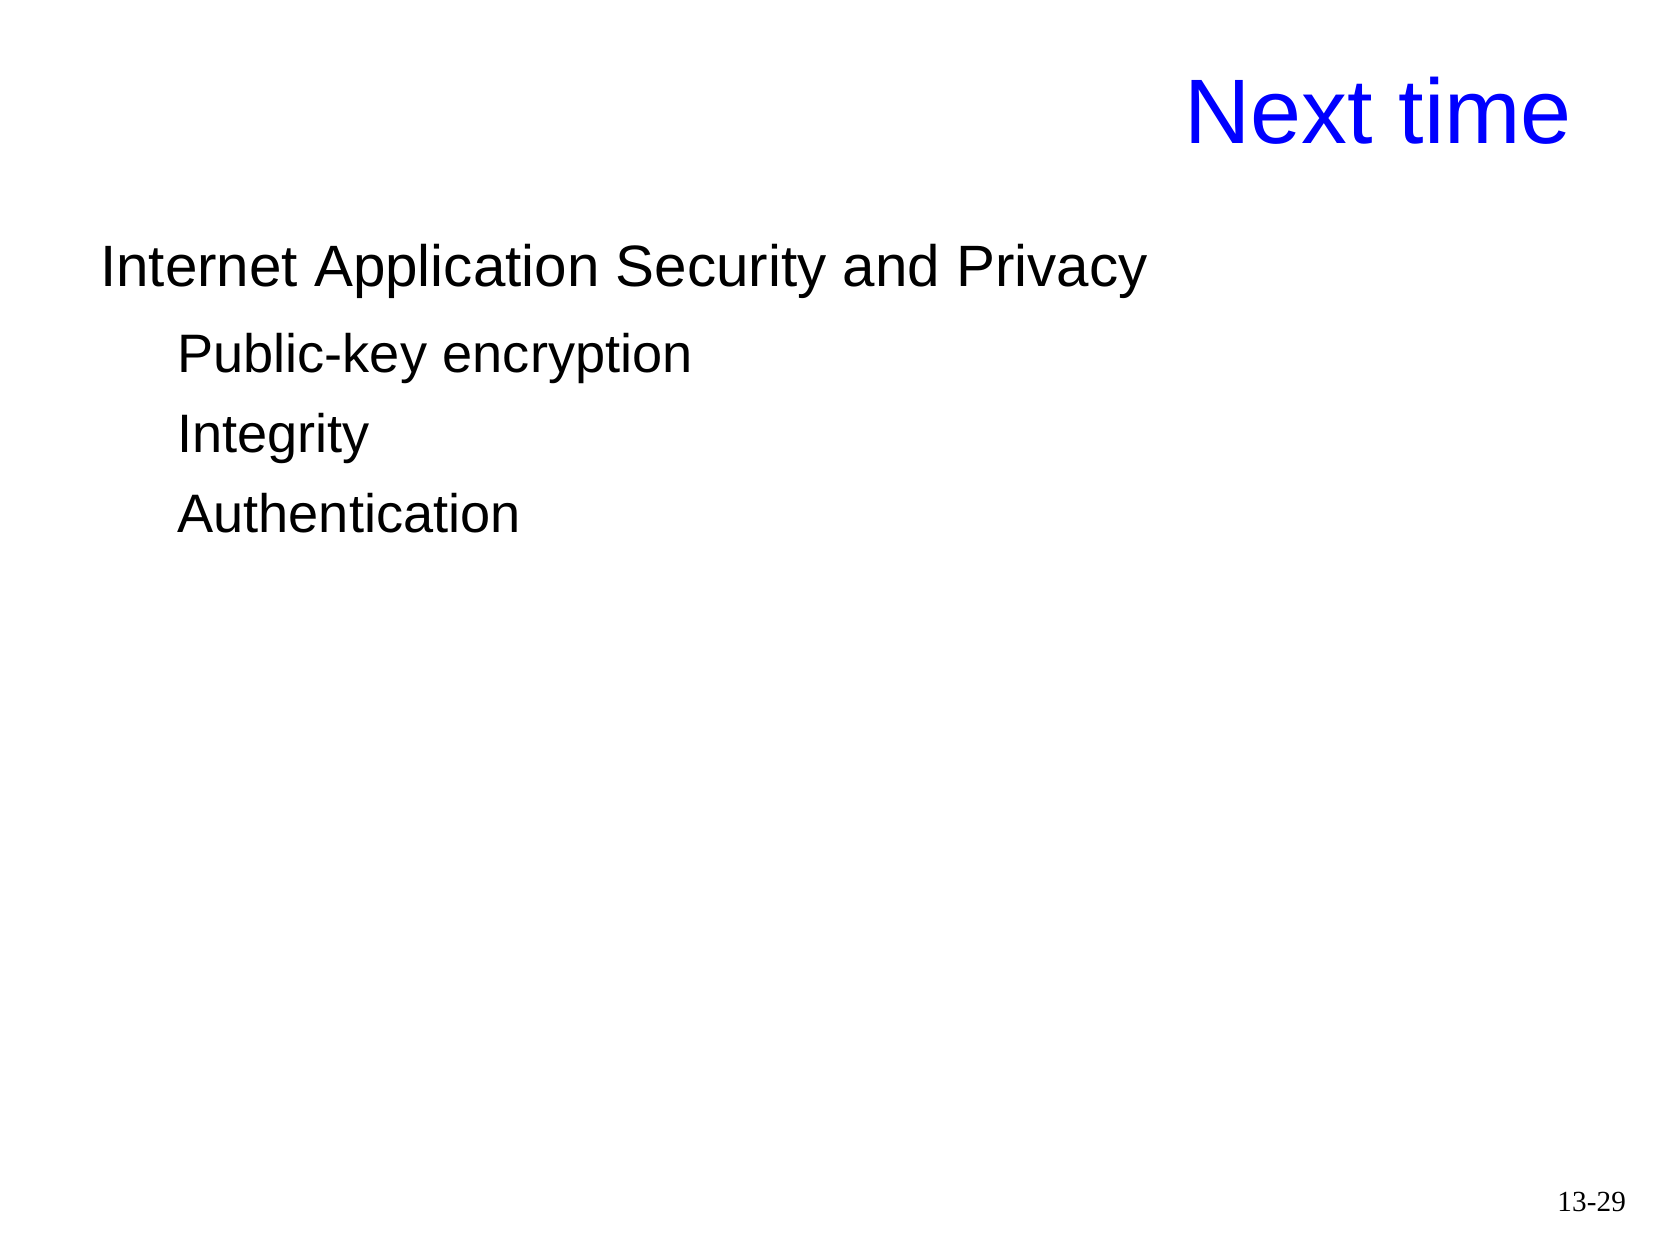

# Next time
Internet Application Security and Privacy
Public-key encryption
Integrity
Authentication